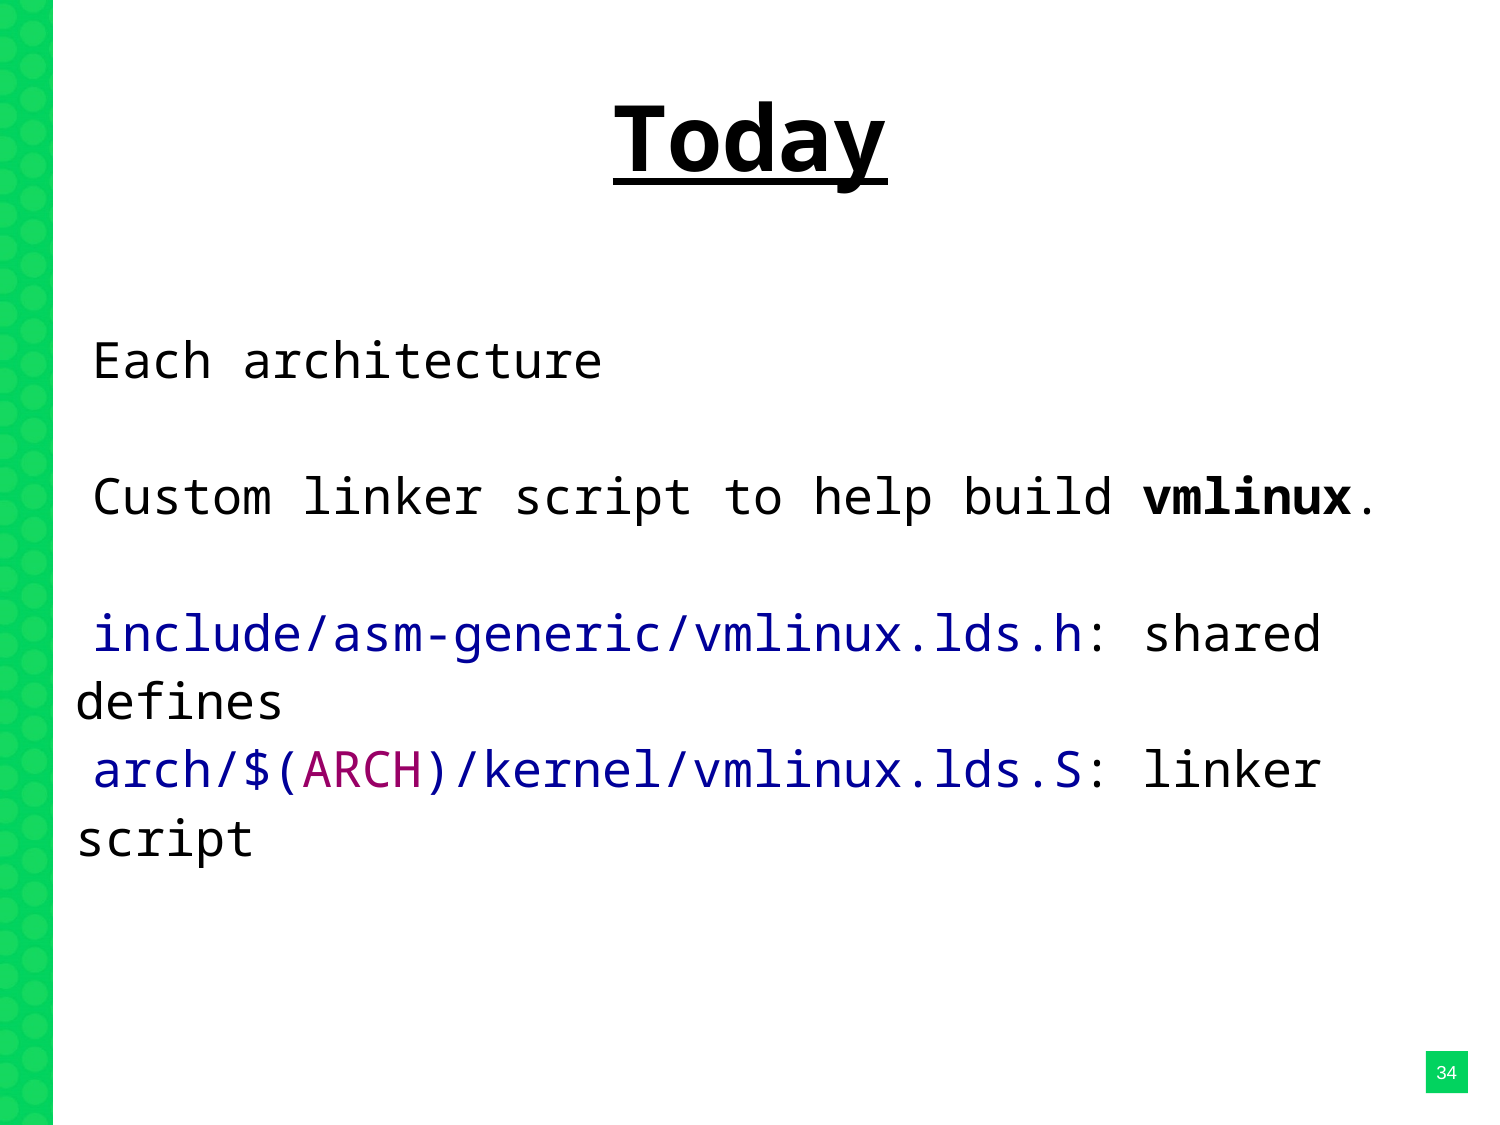

# Today
Each architecture
Custom linker script to help build vmlinux.
include/asm-generic/vmlinux.lds.h: shared defines
arch/$(ARCH)/kernel/vmlinux.lds.S: linker script